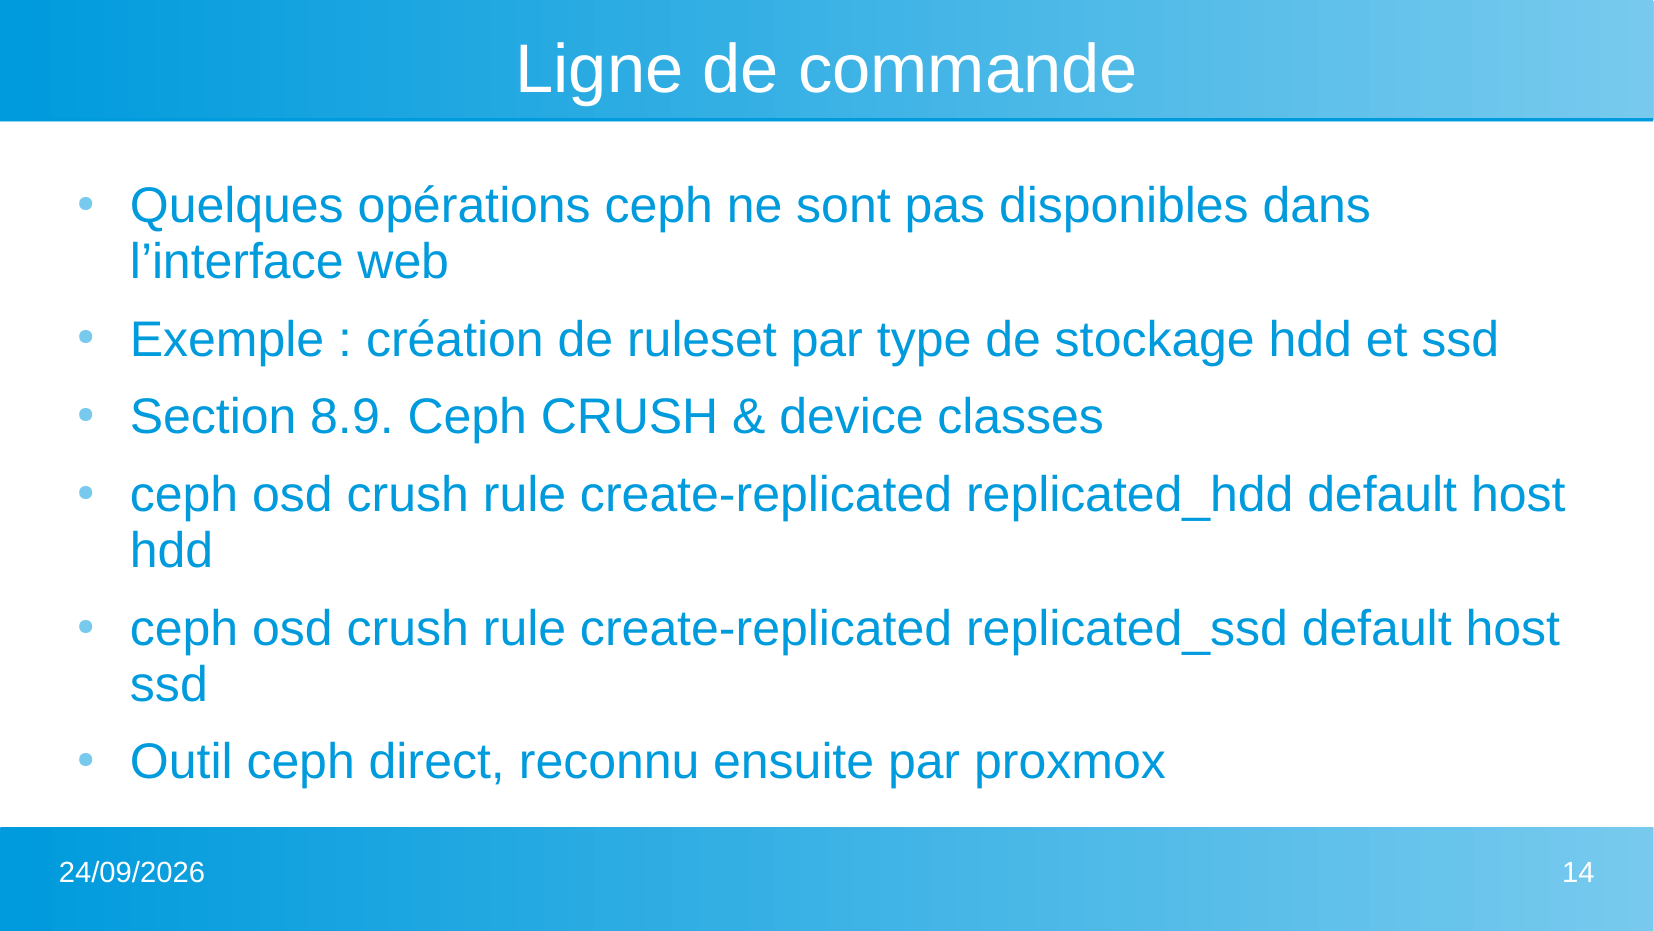

# Ligne de commande
Quelques opérations ceph ne sont pas disponibles dans l’interface web
Exemple : création de ruleset par type de stockage hdd et ssd
Section 8.9. Ceph CRUSH & device classes
ceph osd crush rule create-replicated replicated_hdd default host hdd
ceph osd crush rule create-replicated replicated_ssd default host ssd
Outil ceph direct, reconnu ensuite par proxmox
14